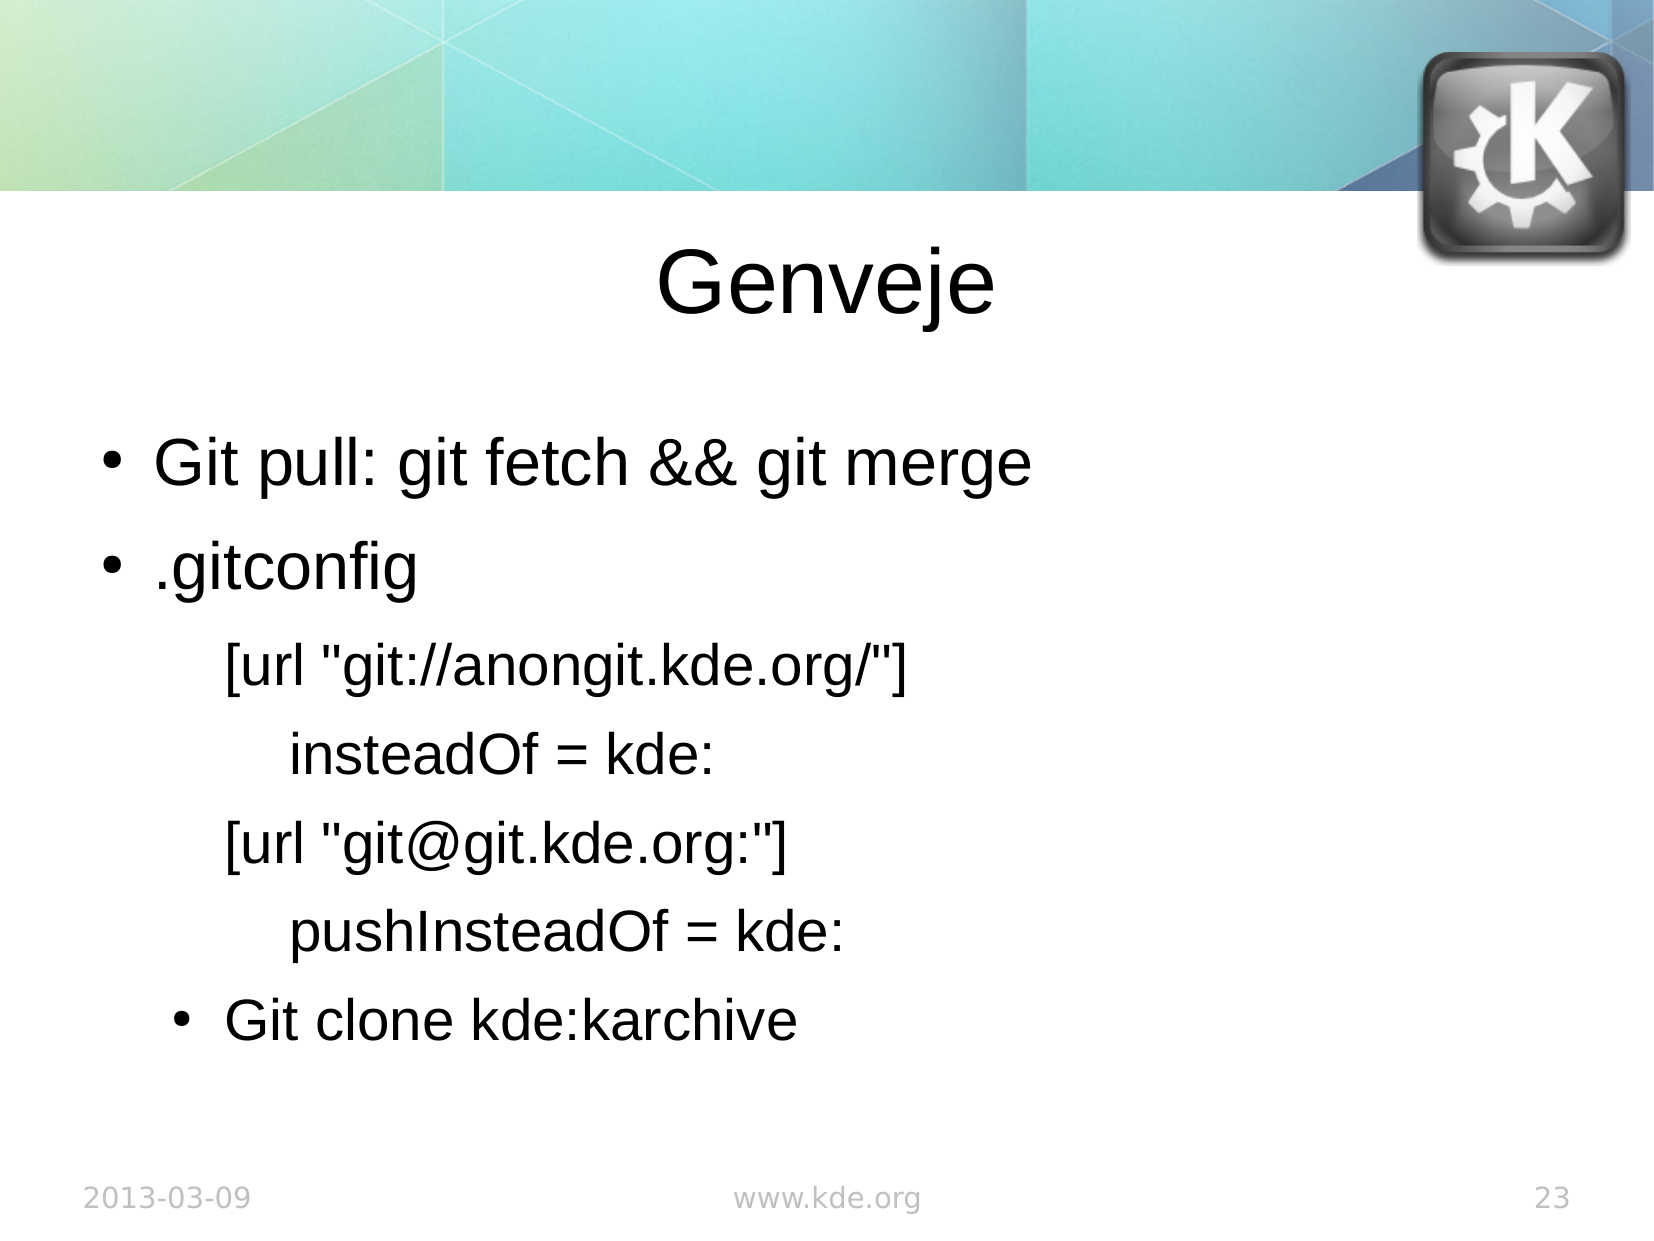

# Genveje
Git pull: git fetch && git merge
.gitconfig
[url "git://anongit.kde.org/"]
 insteadOf = kde:
[url "git@git.kde.org:"]
 pushInsteadOf = kde:
Git clone kde:karchive
2013-03-09
www.kde.org
23